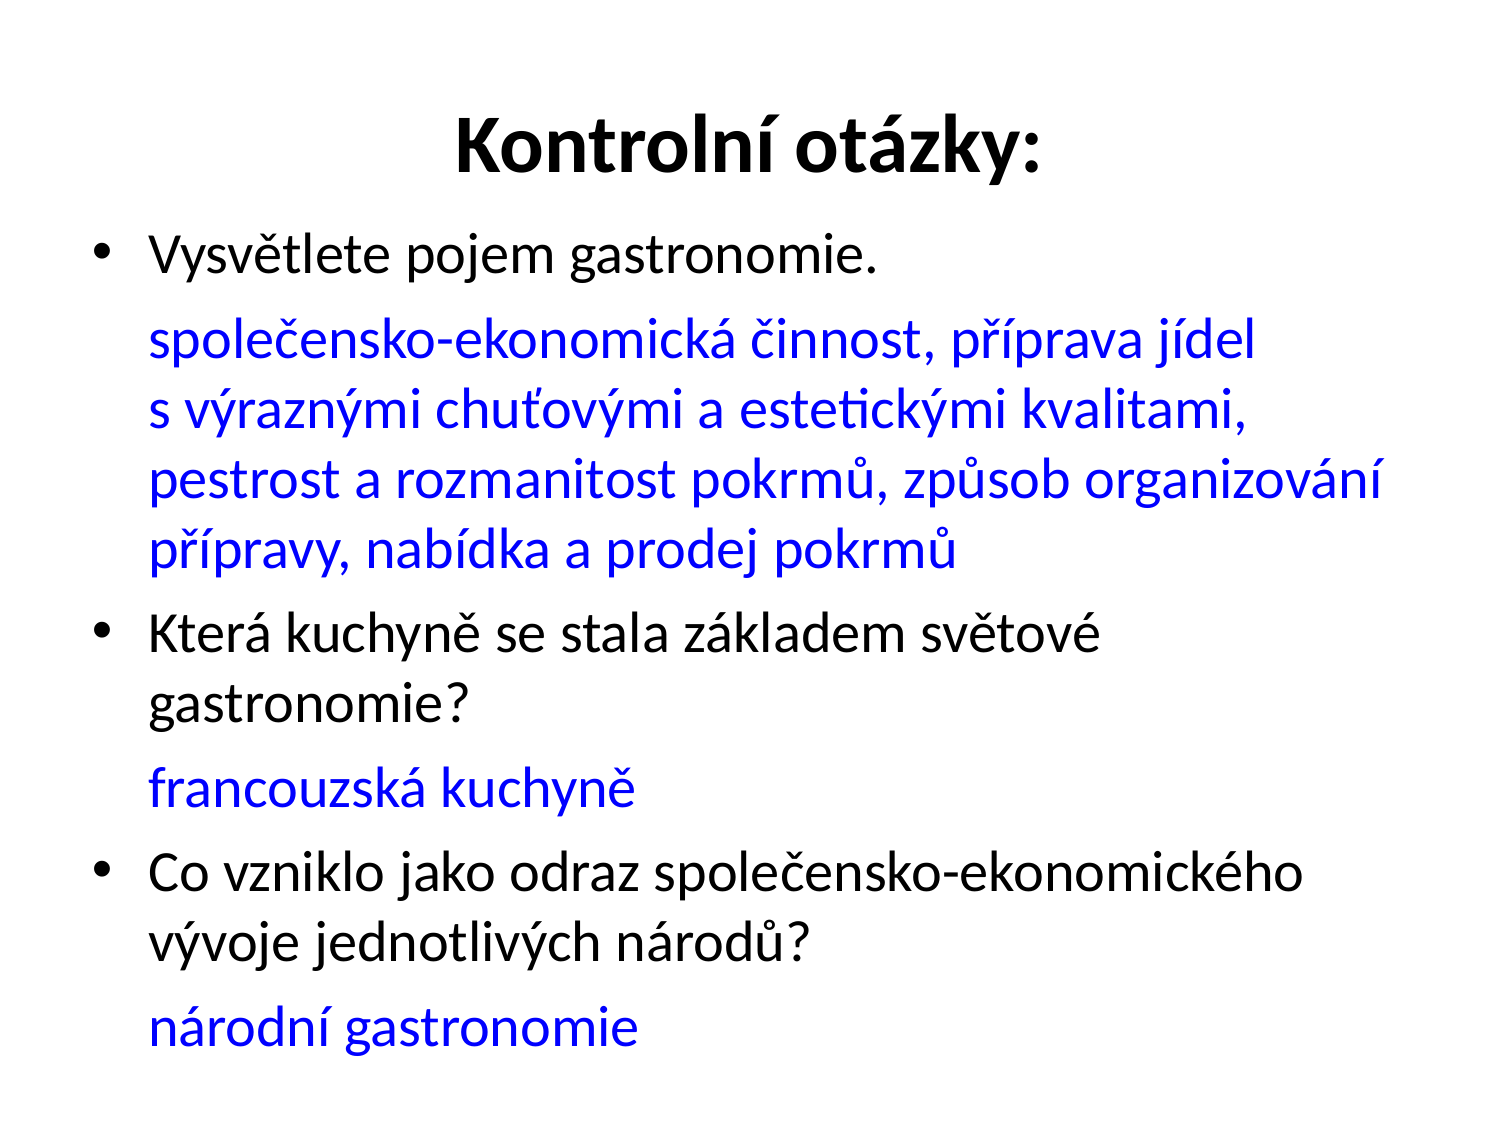

# Kontrolní otázky:
Vysvětlete pojem gastronomie.
	společensko-ekonomická činnost, příprava jídel
s výraznými chuťovými a estetickými kvalitami, pestrost a rozmanitost pokrmů, způsob organizování přípravy, nabídka a prodej pokrmů
Která kuchyně se stala základem světové gastronomie?
	francouzská kuchyně
Co vzniklo jako odraz společensko-ekonomického vývoje jednotlivých národů?
	národní gastronomie